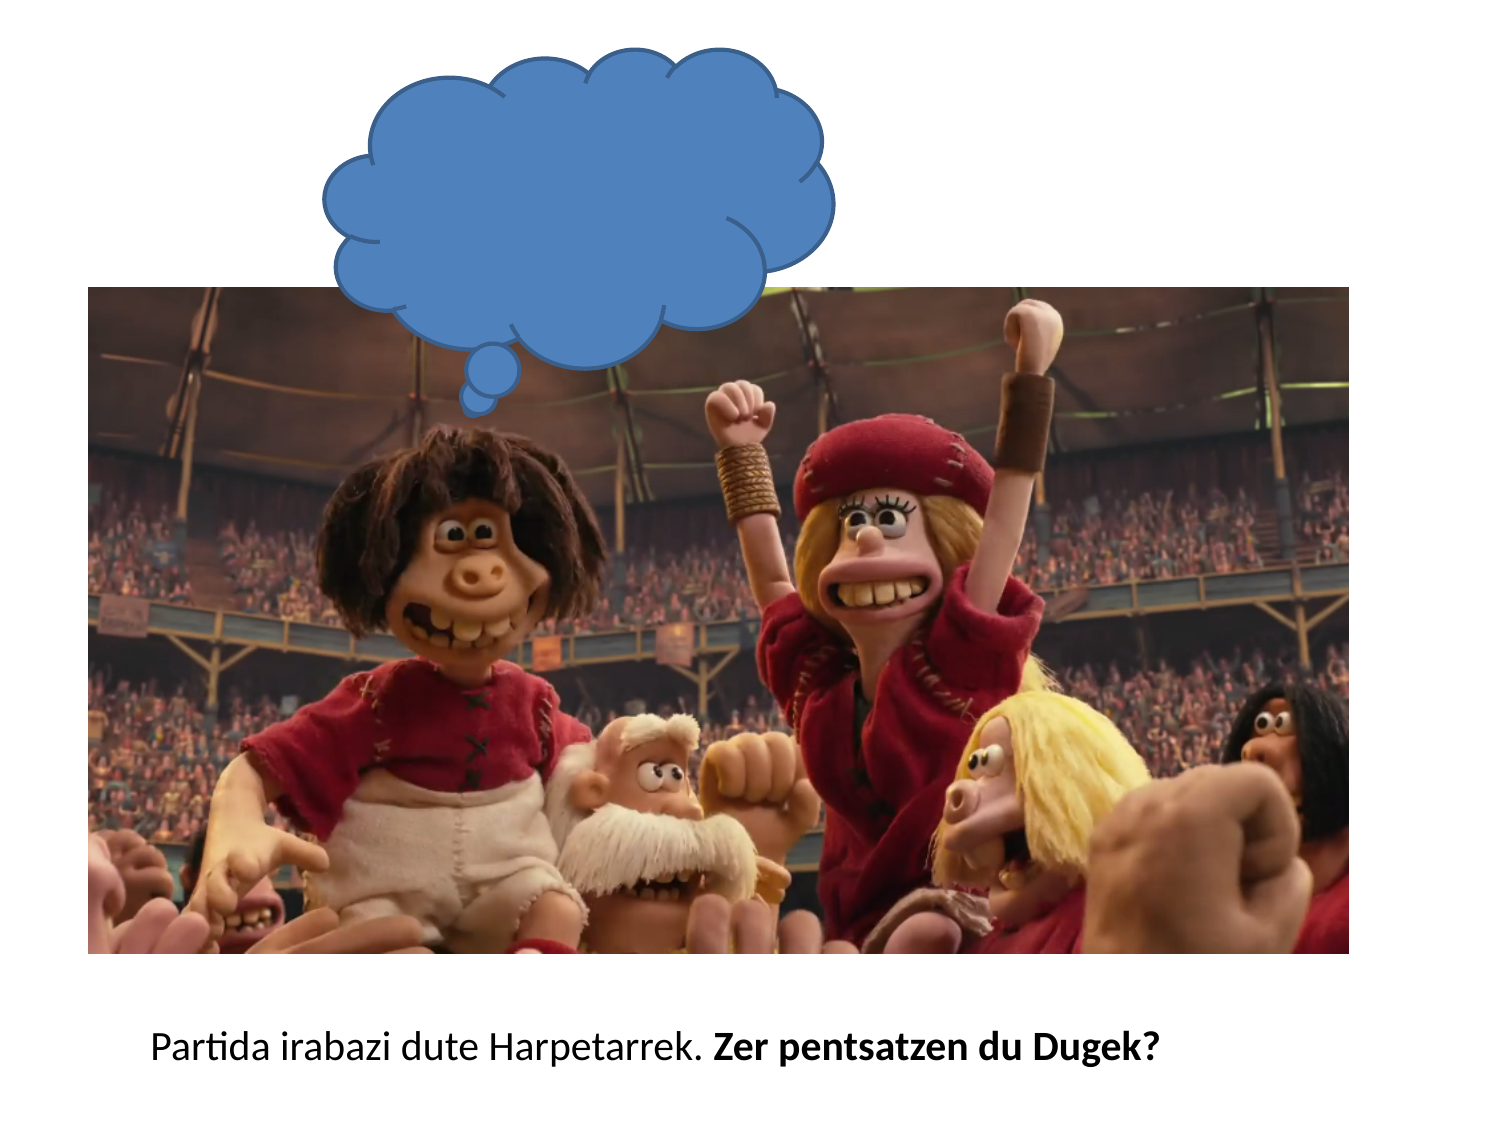

Partida irabazi dute Harpetarrek. Zer pentsatzen du Dugek?